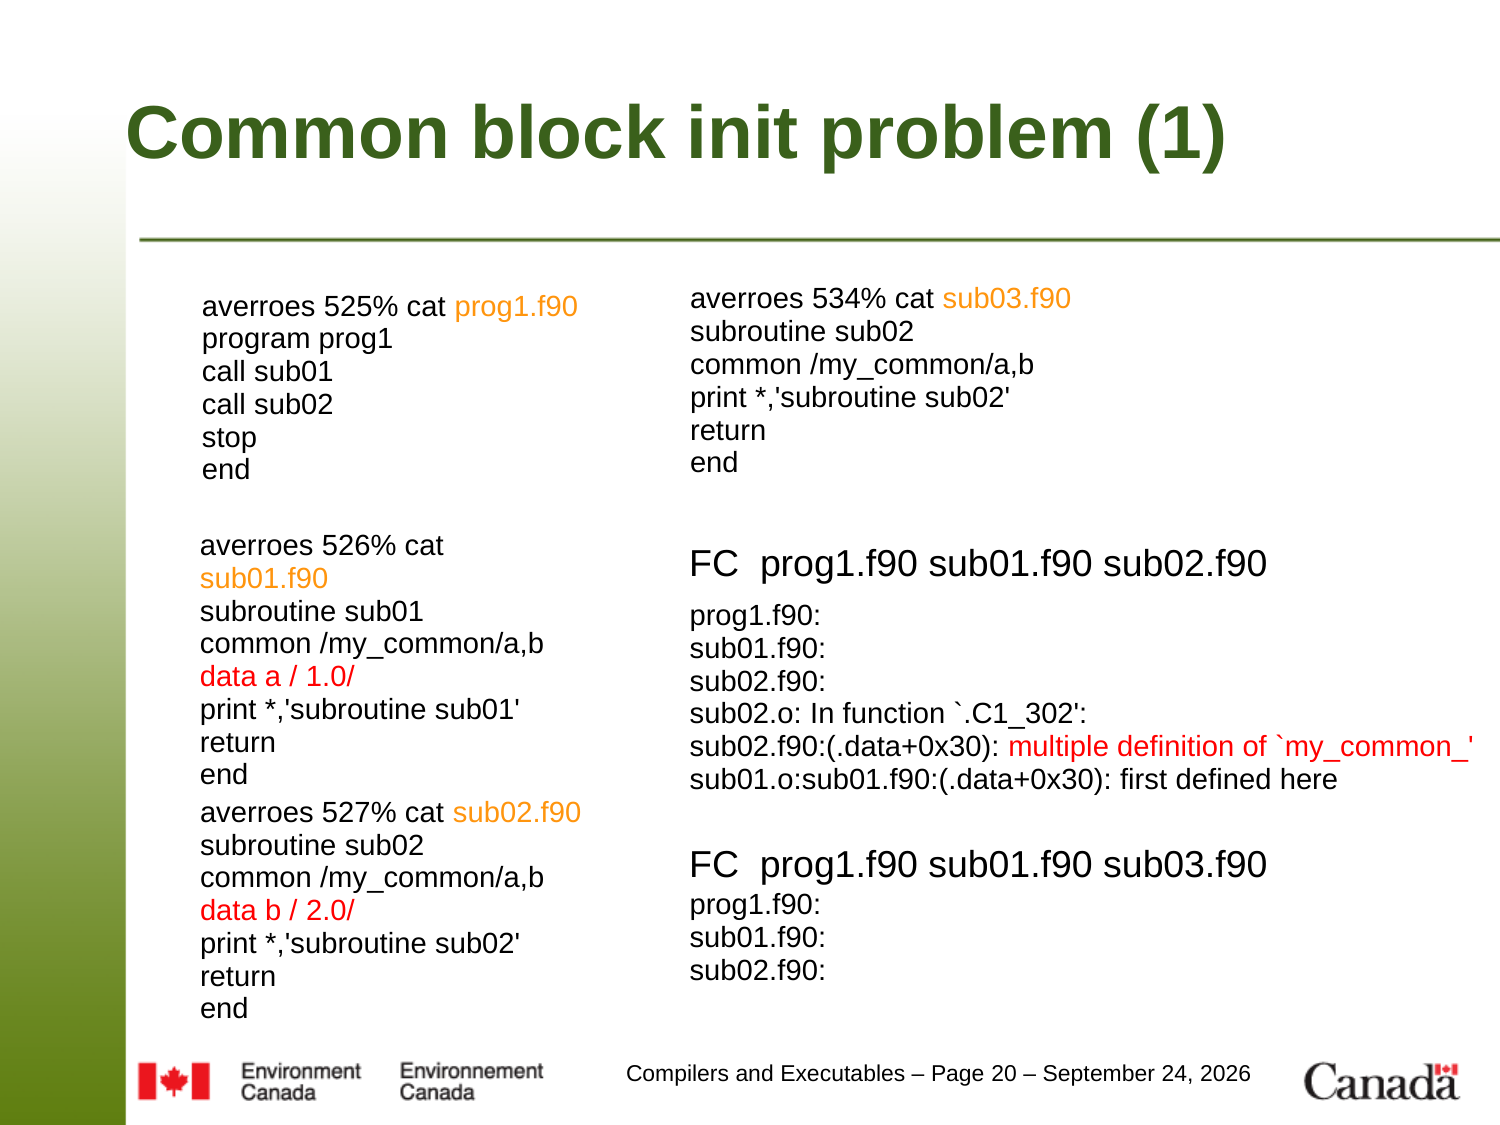

# Common block init problem (1)
averroes 534% cat sub03.f90
subroutine sub02
common /my_common/a,b
print *,'subroutine sub02'
return
end
averroes 525% cat prog1.f90
program prog1
call sub01
call sub02
stop
end
averroes 526% cat sub01.f90
subroutine sub01
common /my_common/a,b
data a / 1.0/
print *,'subroutine sub01'
return
end
FC prog1.f90 sub01.f90 sub02.f90
prog1.f90:
sub01.f90:
sub02.f90:
sub02.o: In function `.C1_302':
sub02.f90:(.data+0x30): multiple definition of `my_common_'
sub01.o:sub01.f90:(.data+0x30): first defined here
averroes 527% cat sub02.f90
subroutine sub02
common /my_common/a,b
data b / 2.0/
print *,'subroutine sub02'
return
end
FC prog1.f90 sub01.f90 sub03.f90
prog1.f90:
sub01.f90:
sub02.f90: